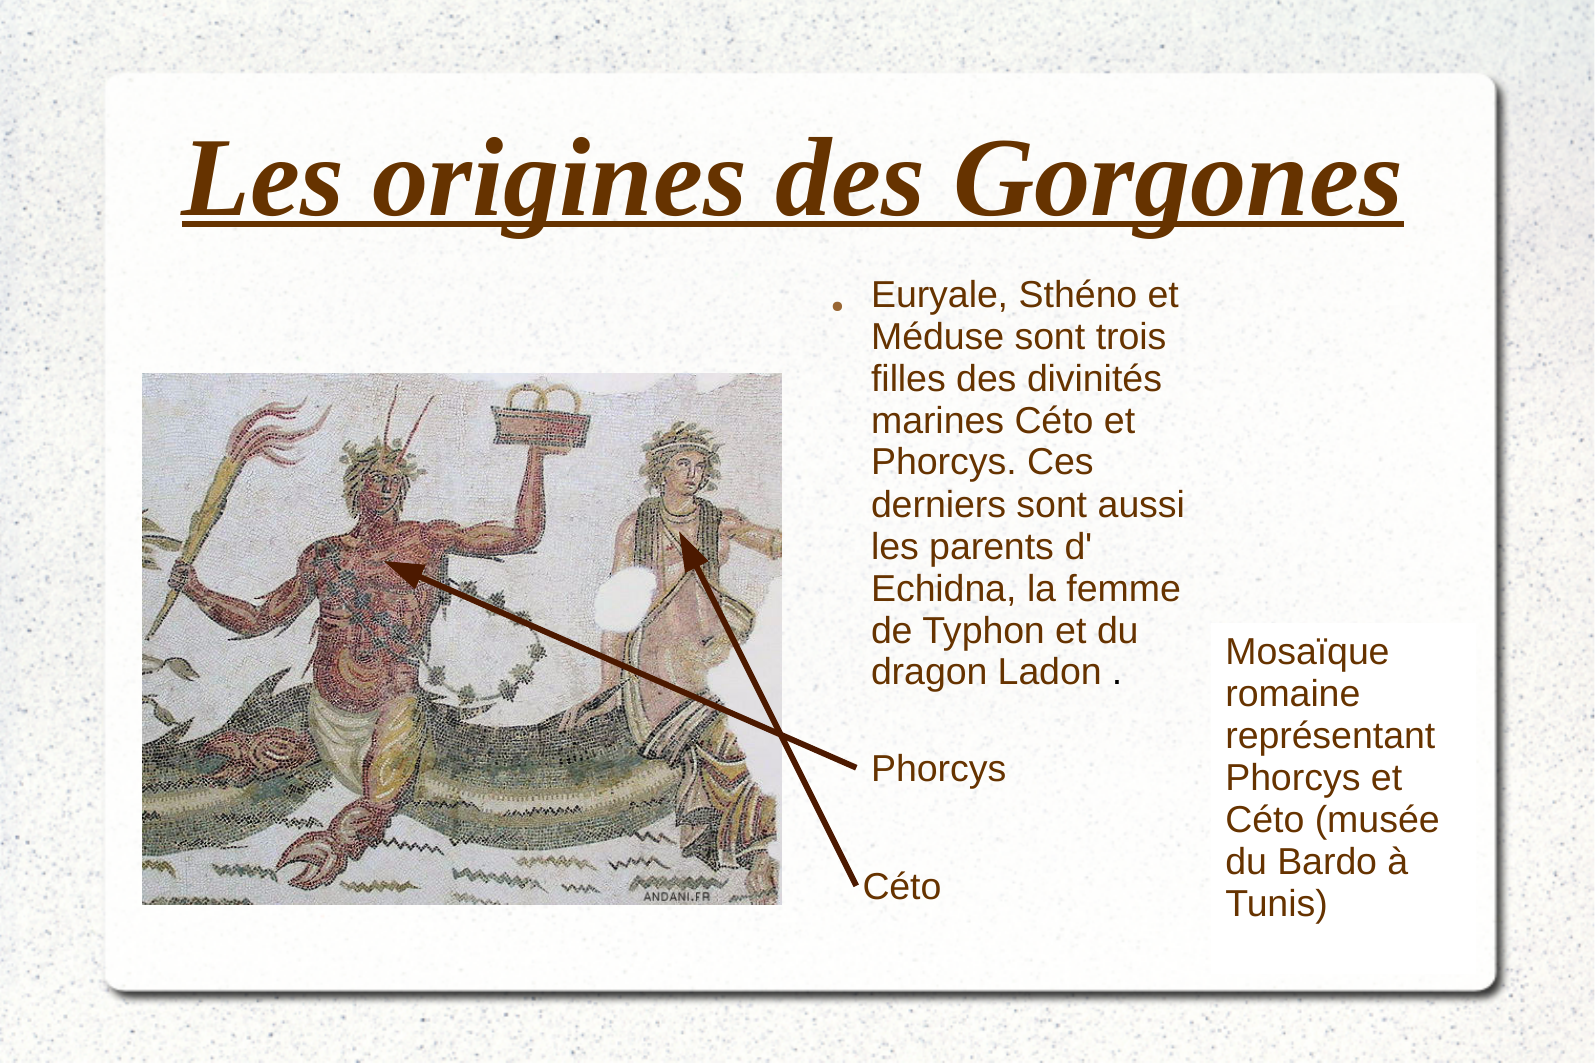

# Les origines des Gorgones
Euryale, Sthéno et Méduse sont trois filles des divinités marines Céto et Phorcys. Ces derniers sont aussi les parents d' Echidna, la femme de Typhon et du dragon Ladon .
Mosaïque romaine représentant Phorcys et Céto (musée du Bardo à Tunis)
Phorcys
 Céto